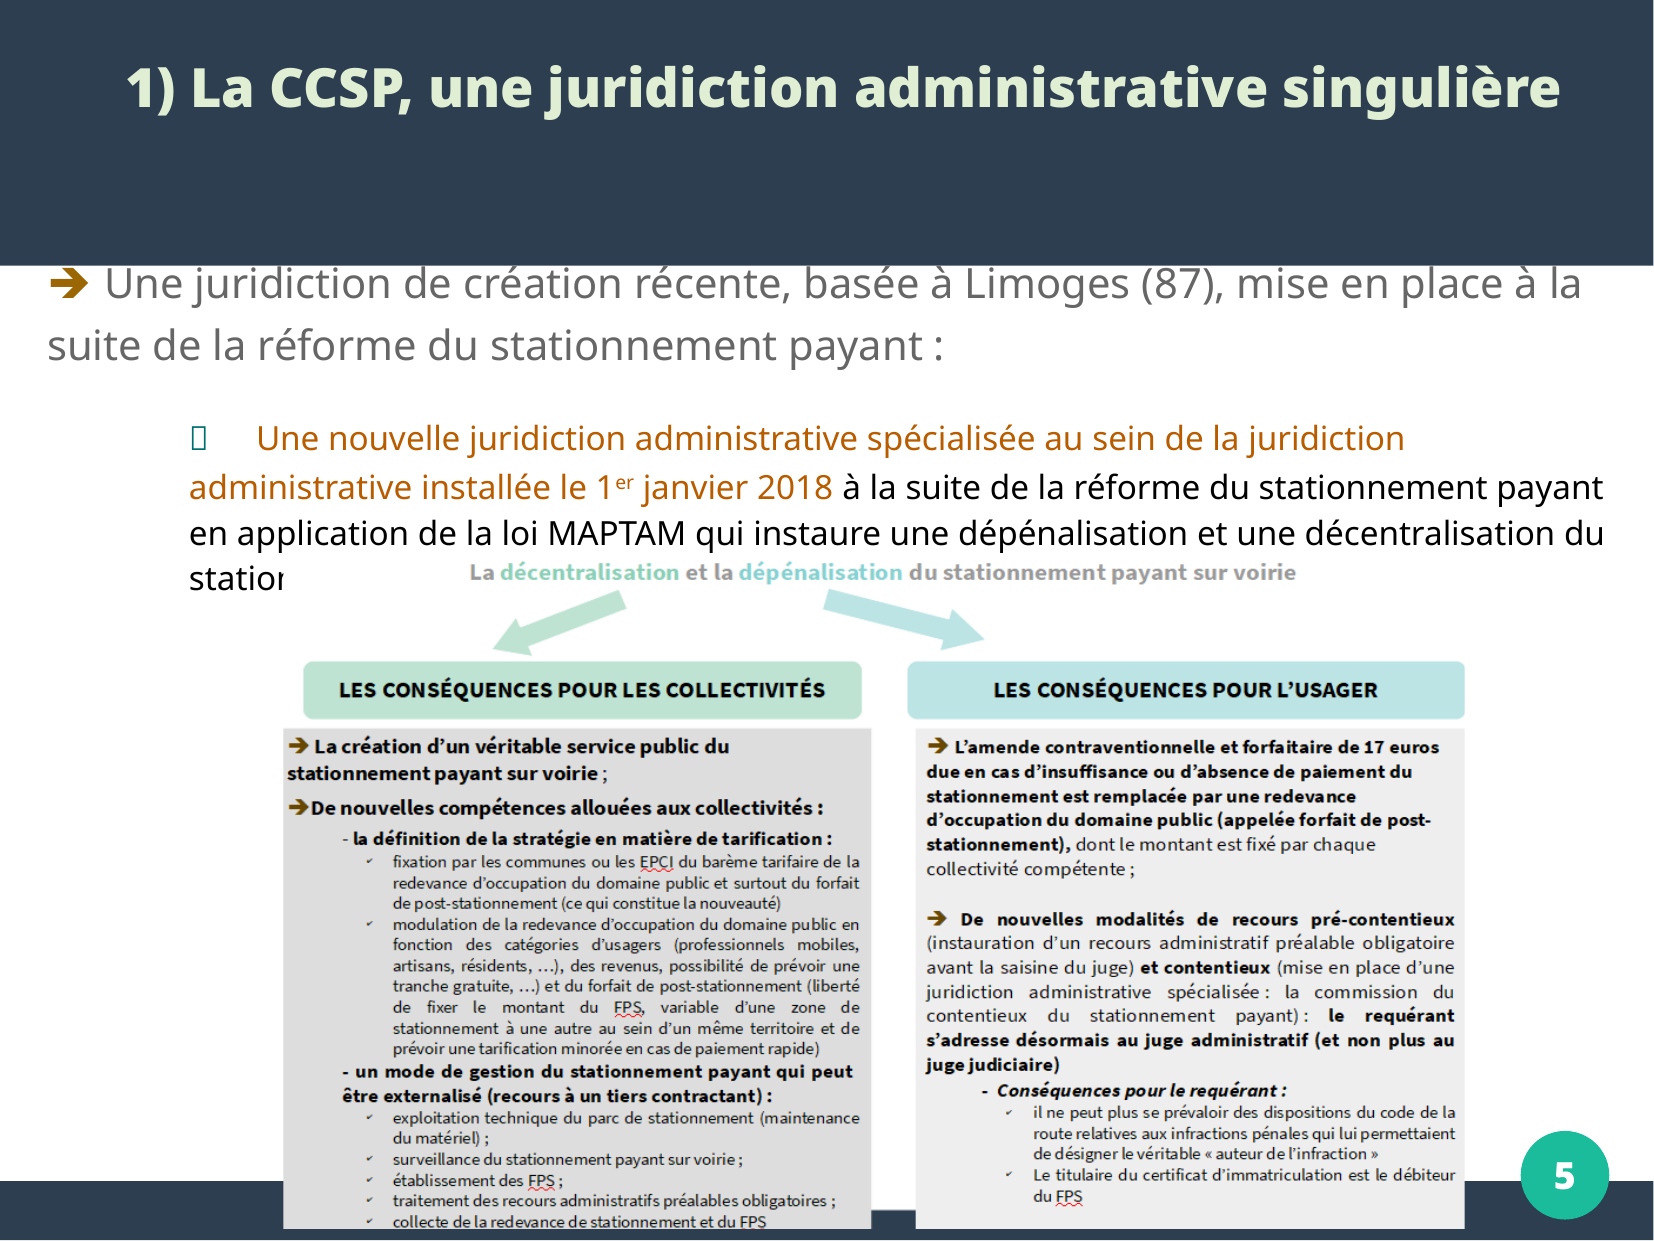

# 1) La CCSP, une juridiction administrative singulière
 Une juridiction de création récente, basée à Limoges (87), mise en place à la suite de la réforme du stationnement payant :
 Une nouvelle juridiction administrative spécialisée au sein de la juridiction administrative installée le 1er janvier 2018 à la suite de la réforme du stationnement payant en application de la loi MAPTAM qui instaure une dépénalisation et une décentralisation du stationnement payant
5